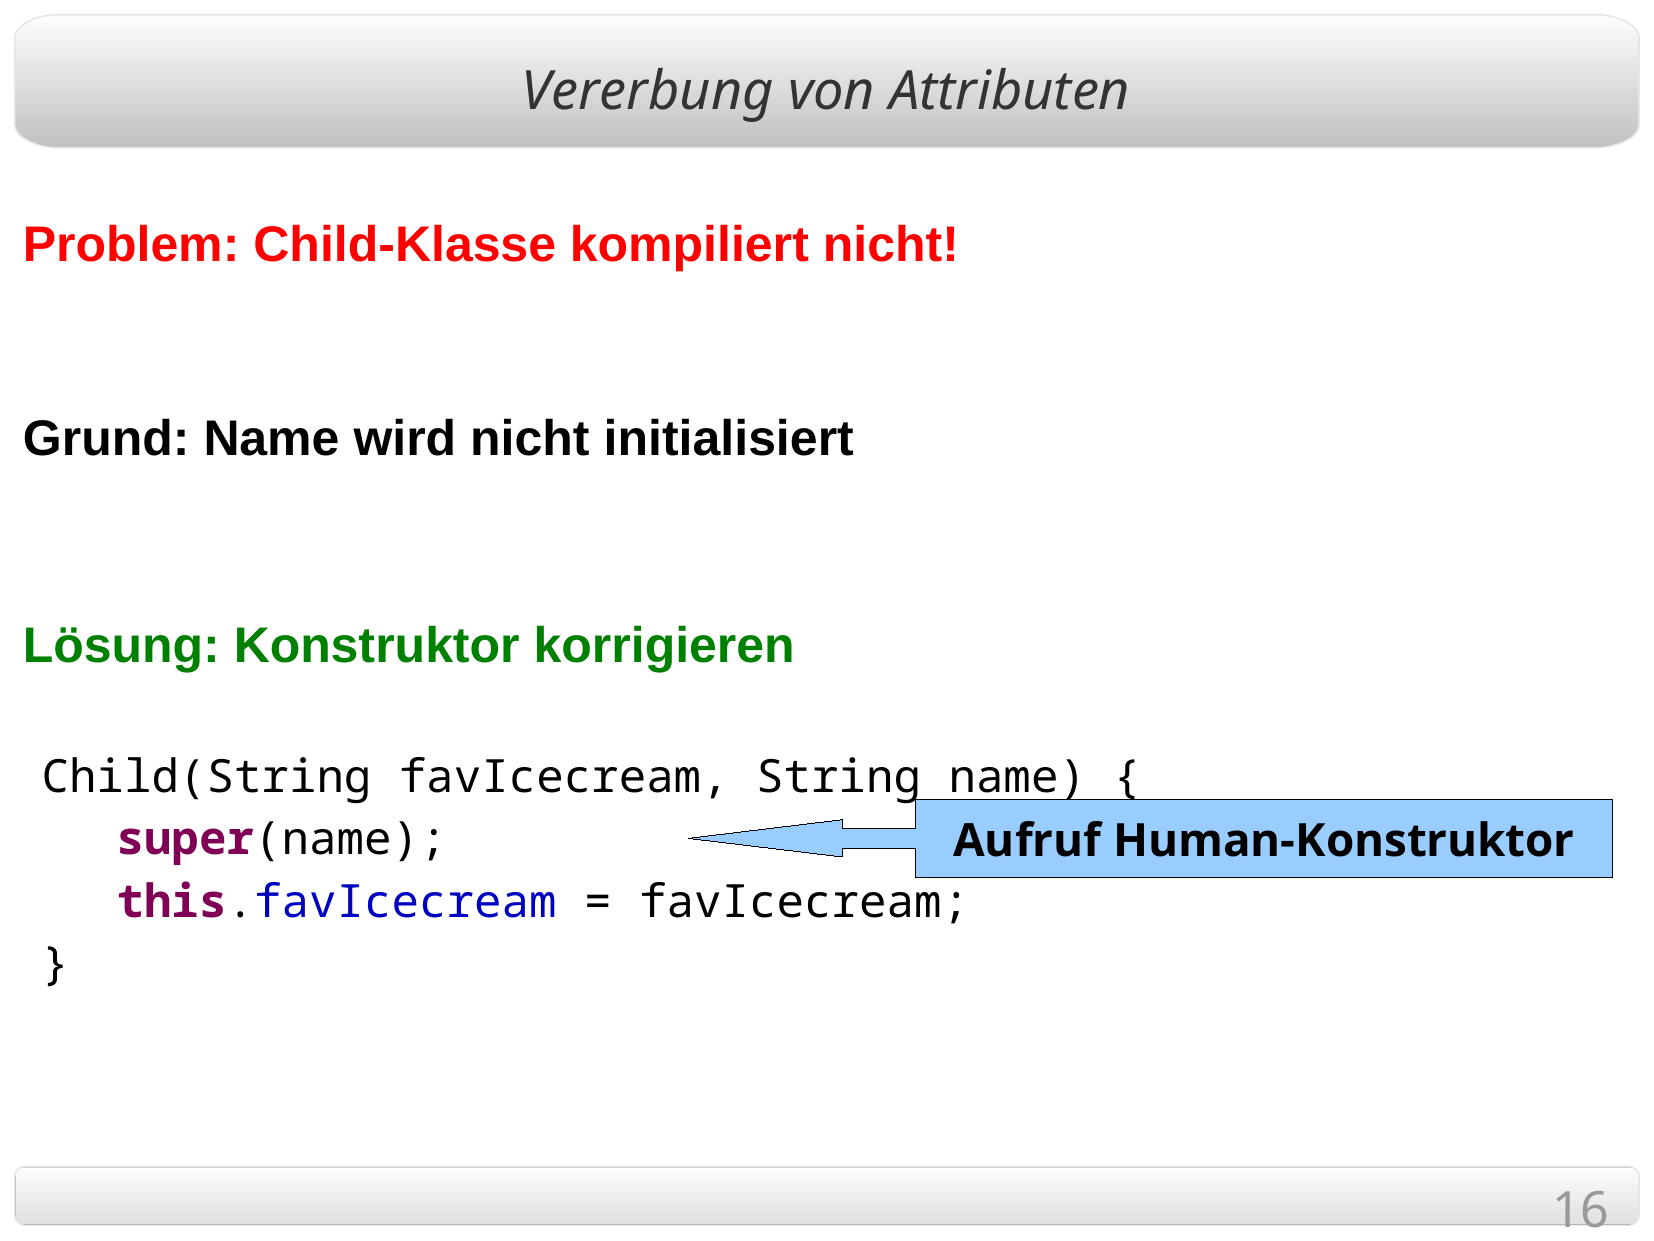

# Vererbung von Attributen
Problem: Child-Klasse kompiliert nicht!
Grund: Name wird nicht initialisiert
Lösung: Konstruktor korrigieren
Child(String favIcecream, String name) {
	super(name);
	this.favIcecream = favIcecream;
}
Aufruf Human-Konstruktor